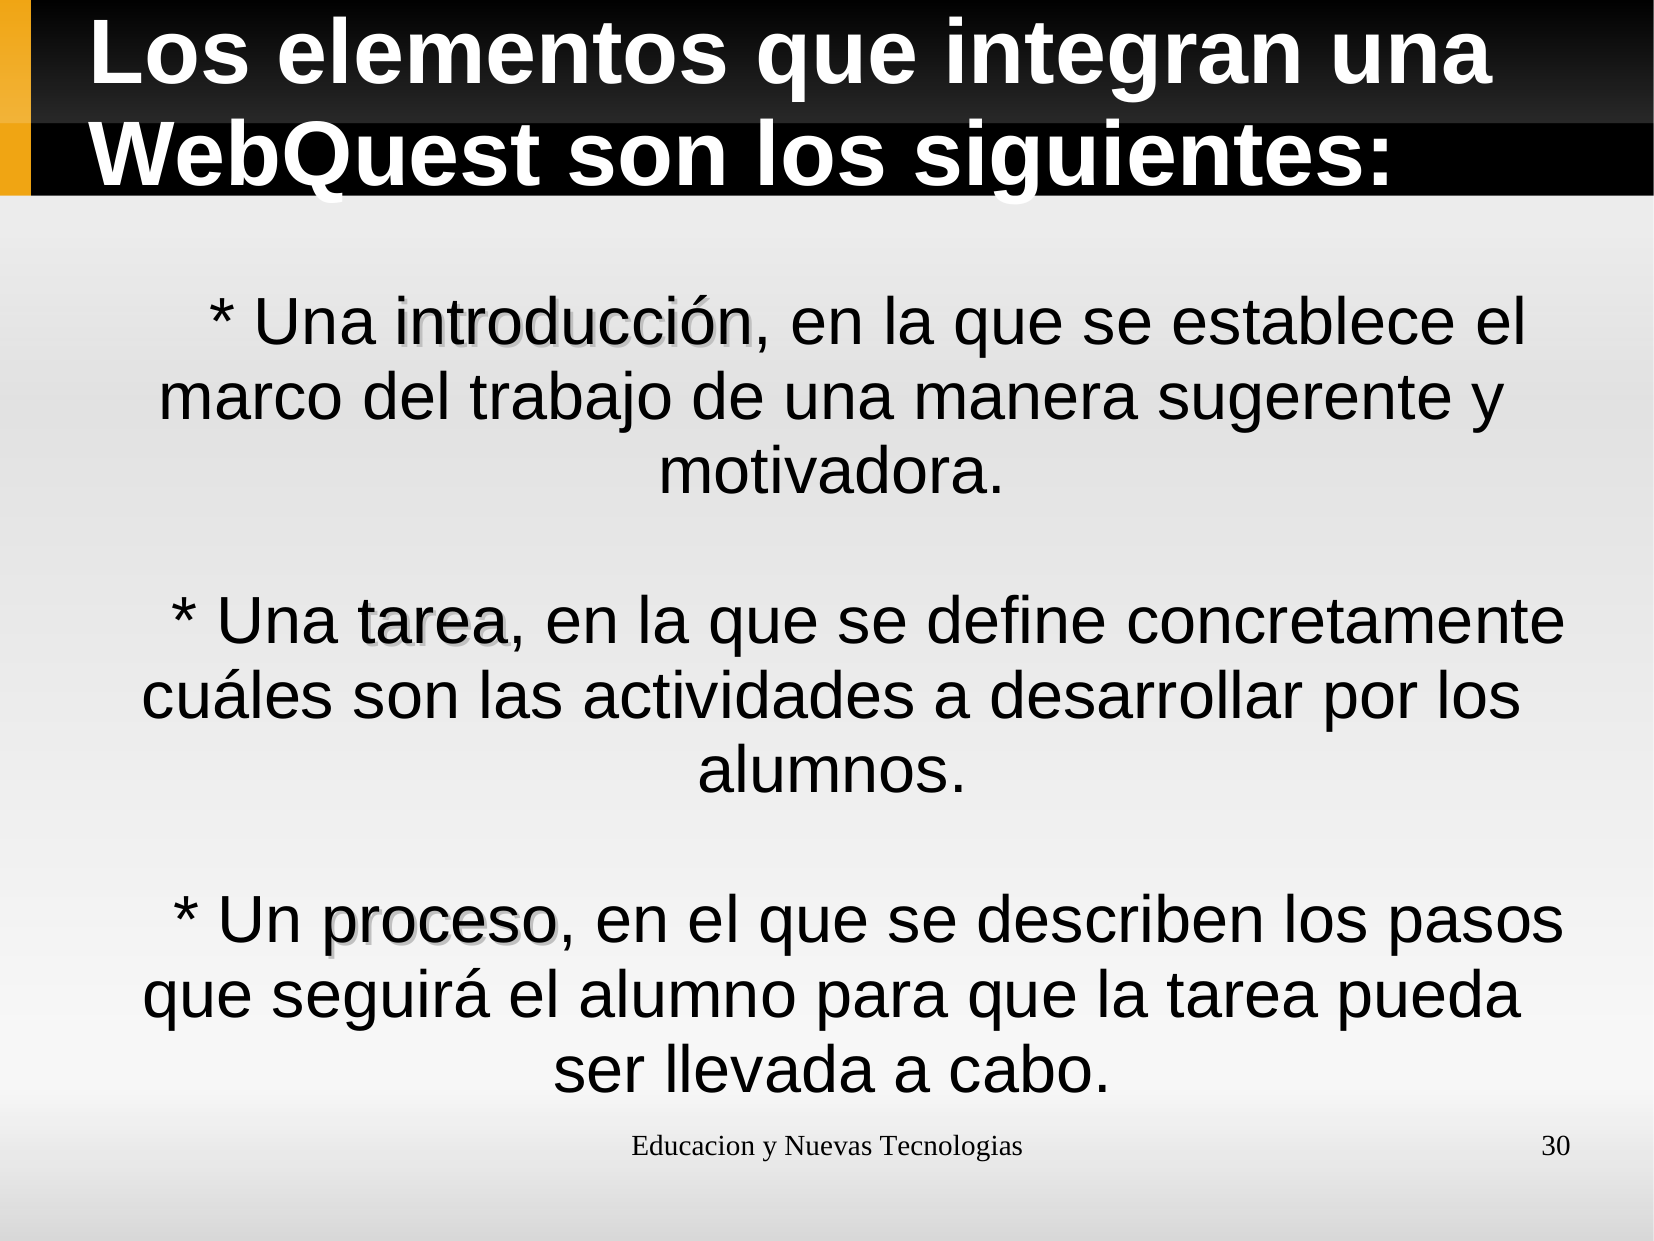

# Los elementos que integran una WebQuest son los siguientes:
 * Una introducción, en la que se establece el marco del trabajo de una manera sugerente y motivadora.
 * Una tarea, en la que se define concretamente cuáles son las actividades a desarrollar por los alumnos.
 * Un proceso, en el que se describen los pasos que seguirá el alumno para que la tarea pueda ser llevada a cabo.
Educacion y Nuevas Tecnologias
30